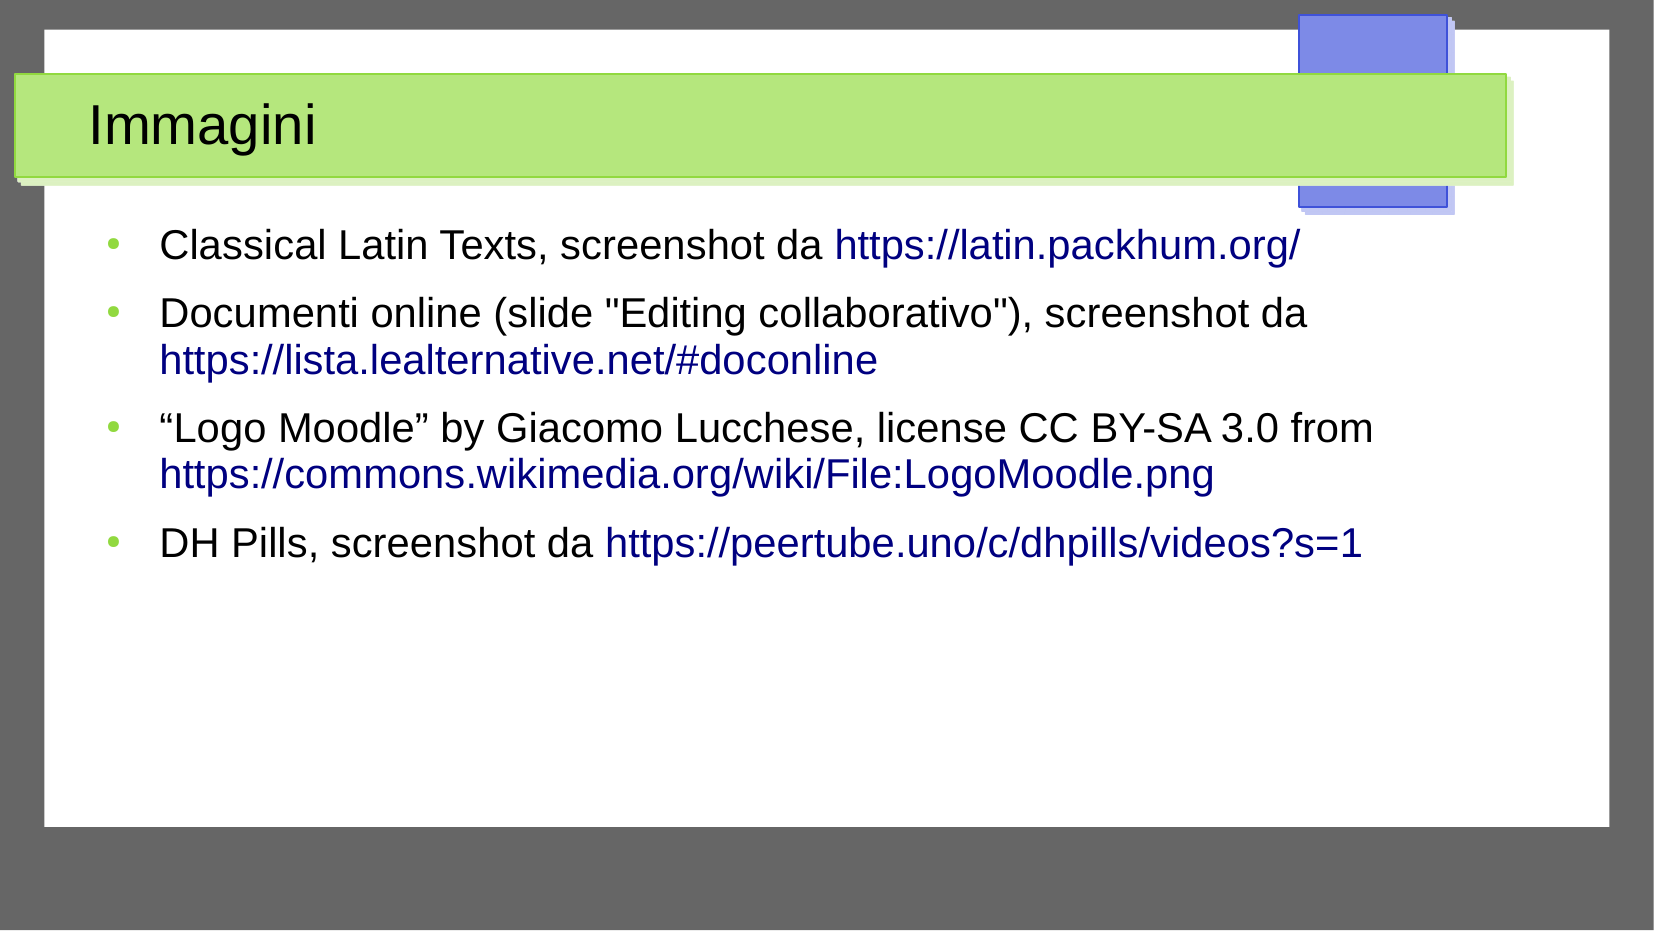

# Immagini
Classical Latin Texts, screenshot da https://latin.packhum.org/
Documenti online (slide "Editing collaborativo"), screenshot da https://lista.lealternative.net/#doconline
“Logo Moodle” by Giacomo Lucchese, license CC BY-SA 3.0 from https://commons.wikimedia.org/wiki/File:LogoMoodle.png
DH Pills, screenshot da https://peertube.uno/c/dhpills/videos?s=1